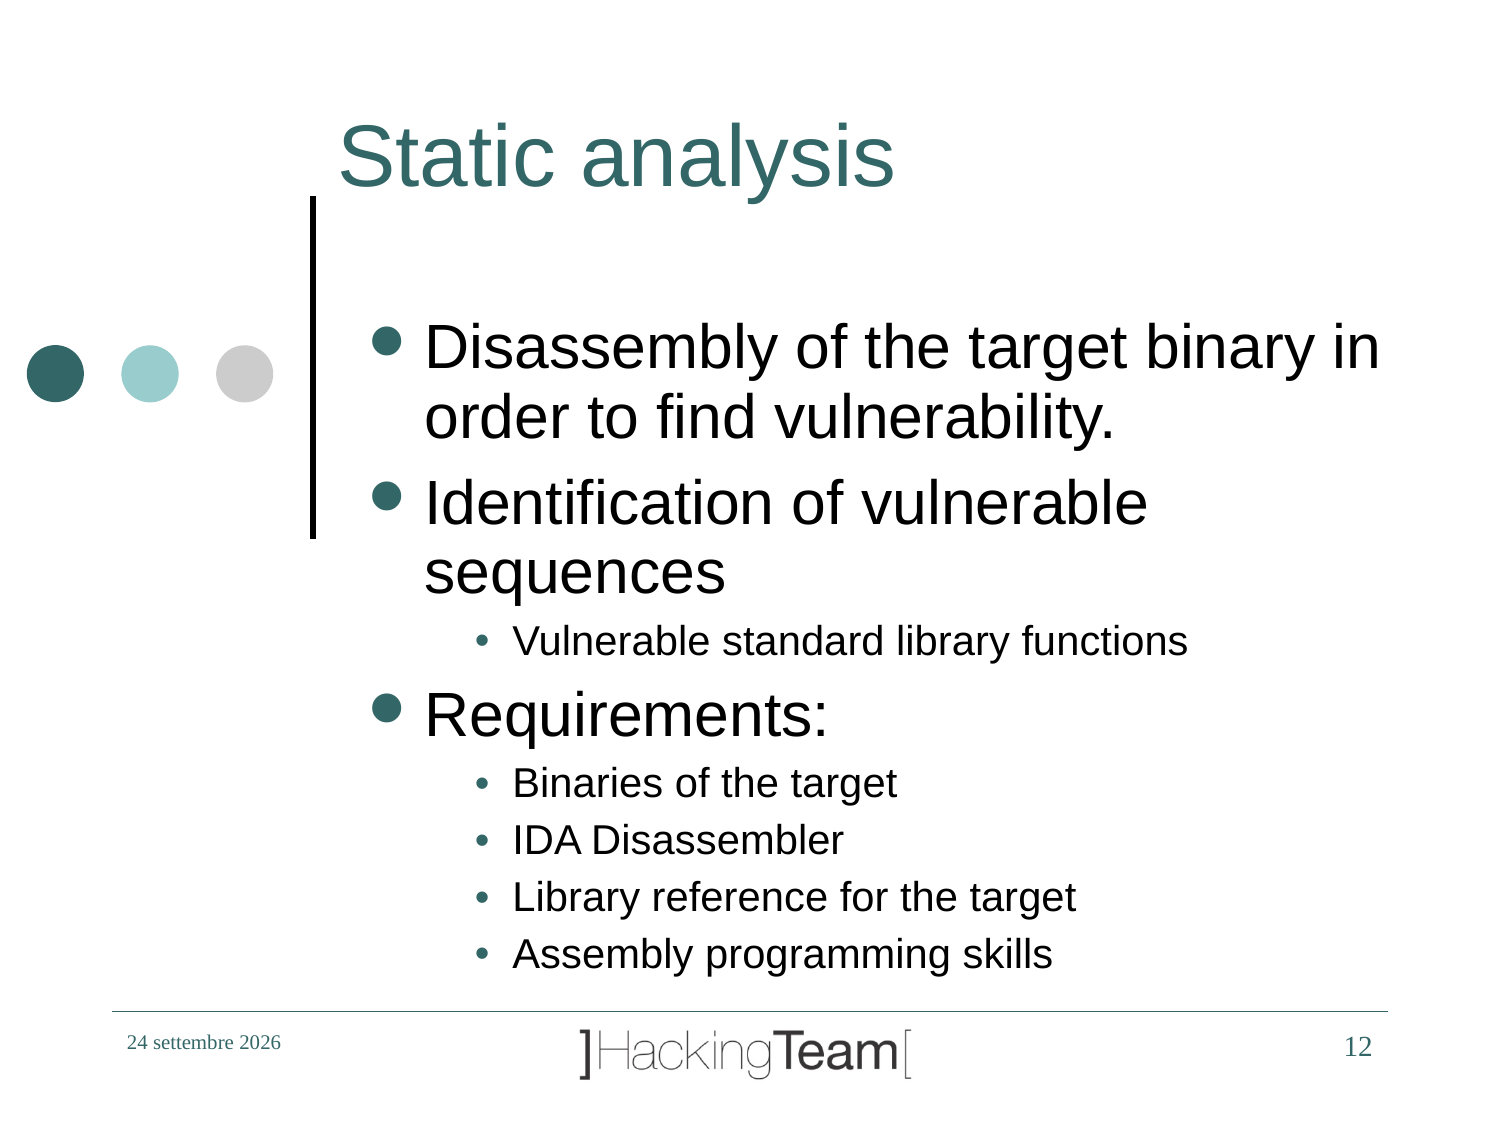

# Static analysis
Disassembly of the target binary in order to find vulnerability.
Identification of vulnerable sequences
Vulnerable standard library functions
Requirements:
Binaries of the target
IDA Disassembler
Library reference for the target
Assembly programming skills
12